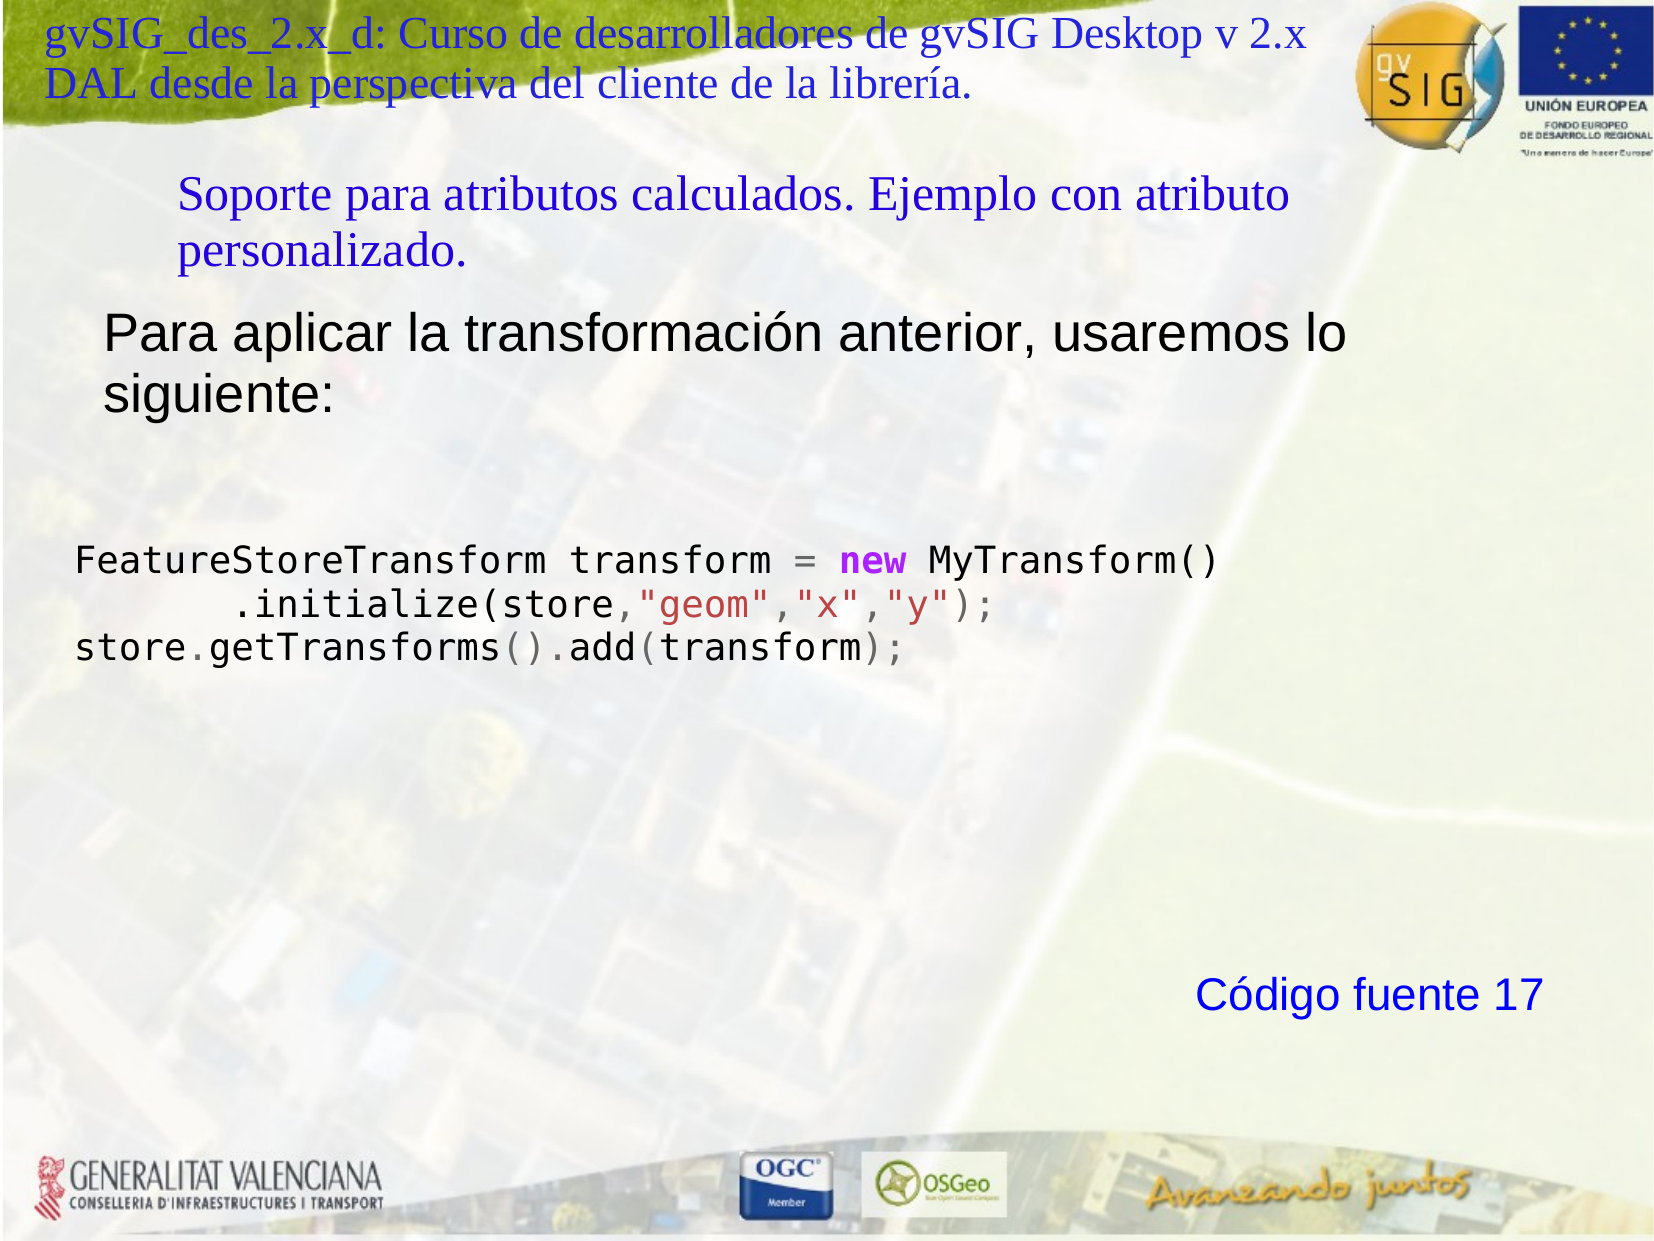

# Soporte para atributos calculados. Ejemplo con atributo personalizado.
Para aplicar la transformación anterior, usaremos lo siguiente:
FeatureStoreTransform transform = new MyTransform()
 .initialize(store,"geom","x","y");
store.getTransforms().add(transform);
Código fuente 17